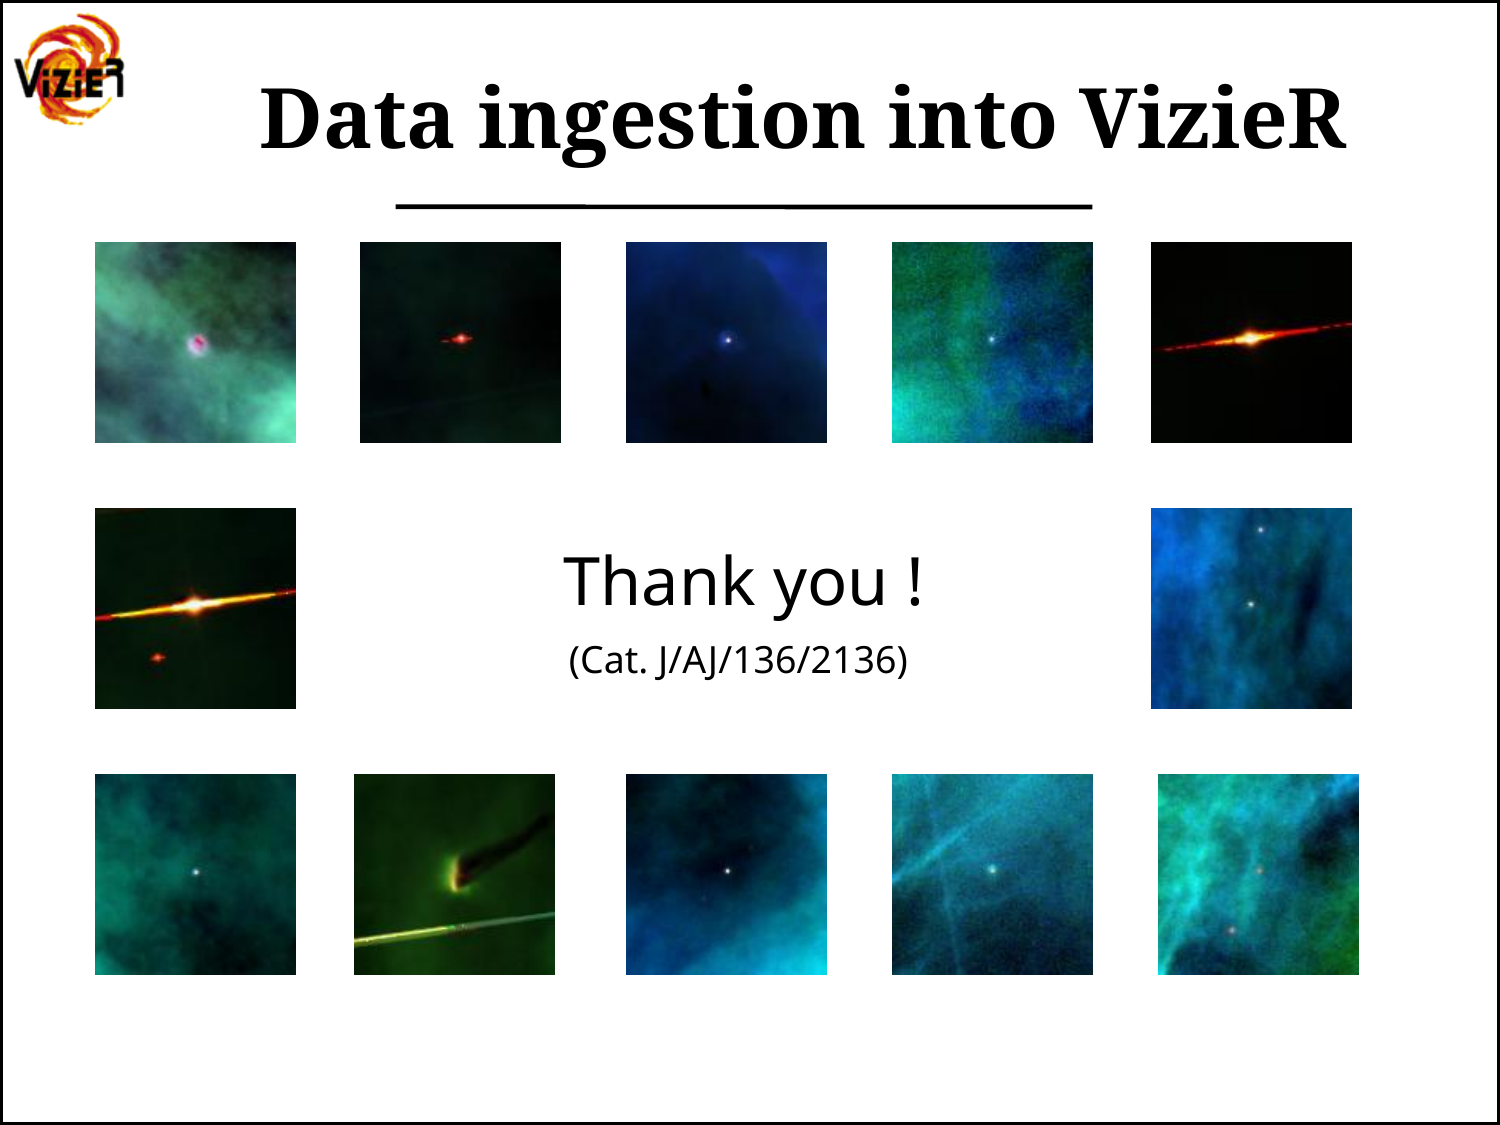

# Data ingestion into VizieR
Thank you !
(Cat. J/AJ/136/2136)‏